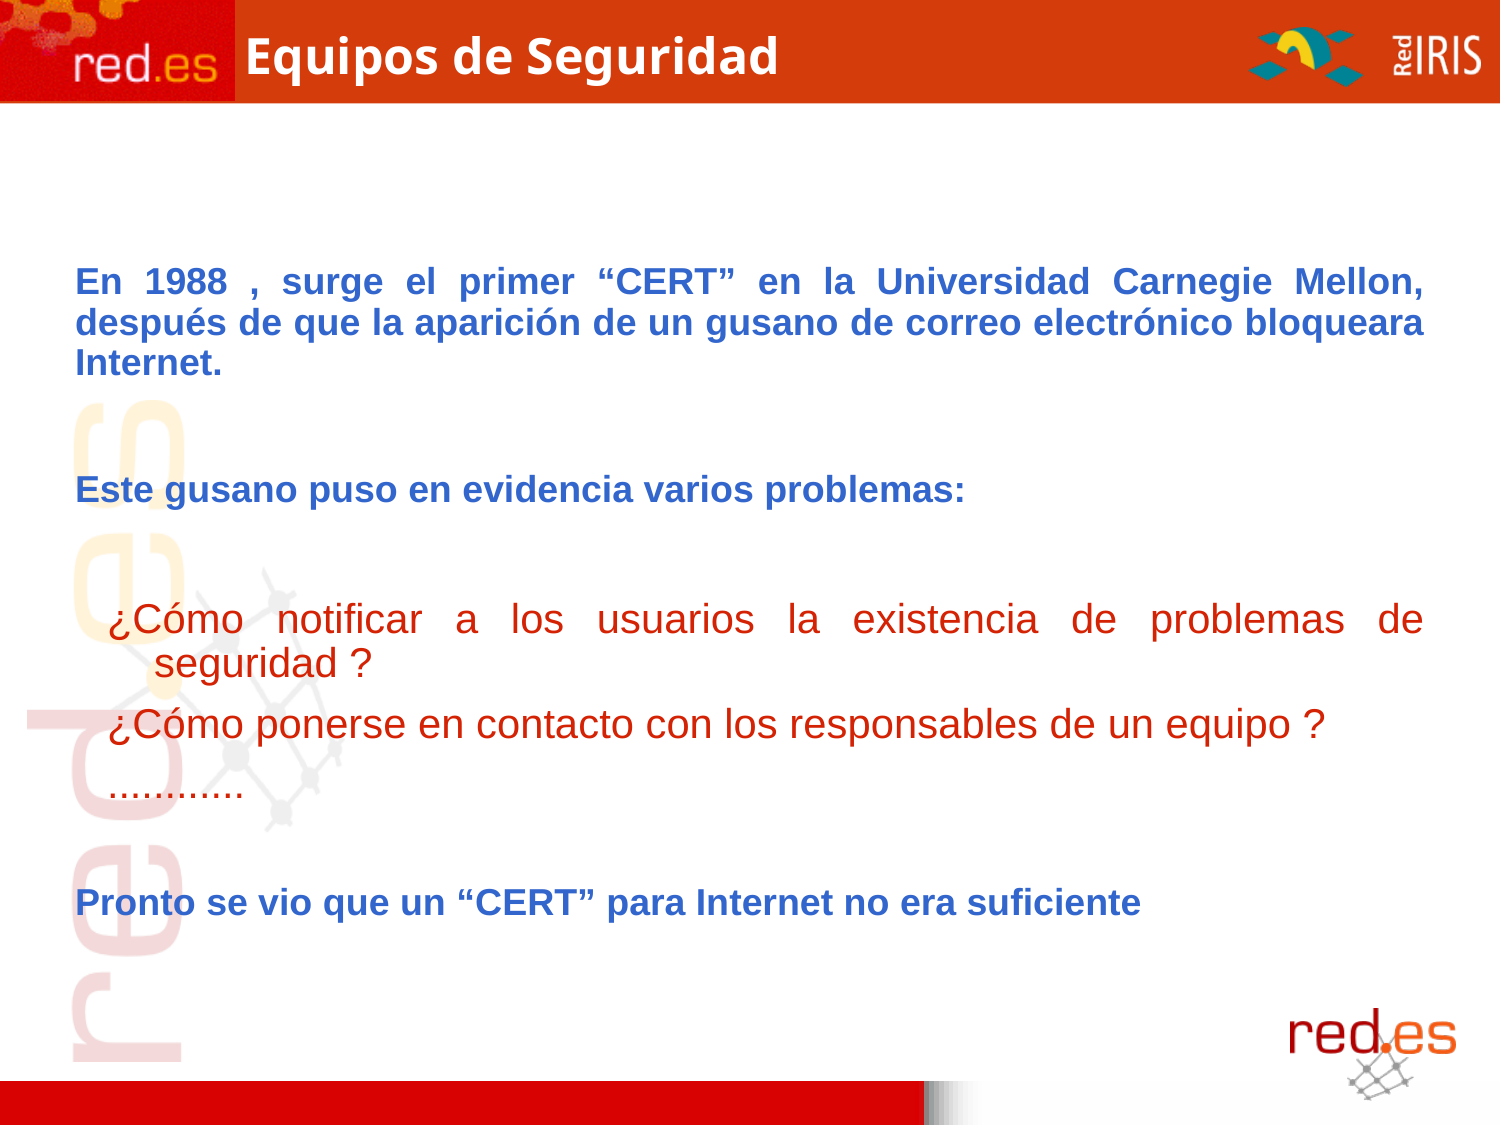

# Equipos de Seguridad
En 1988 , surge el primer “CERT” en la Universidad Carnegie Mellon, después de que la aparición de un gusano de correo electrónico bloqueara Internet.
Este gusano puso en evidencia varios problemas:
¿Cómo notificar a los usuarios la existencia de problemas de seguridad ?
¿Cómo ponerse en contacto con los responsables de un equipo ?
............
Pronto se vio que un “CERT” para Internet no era suficiente